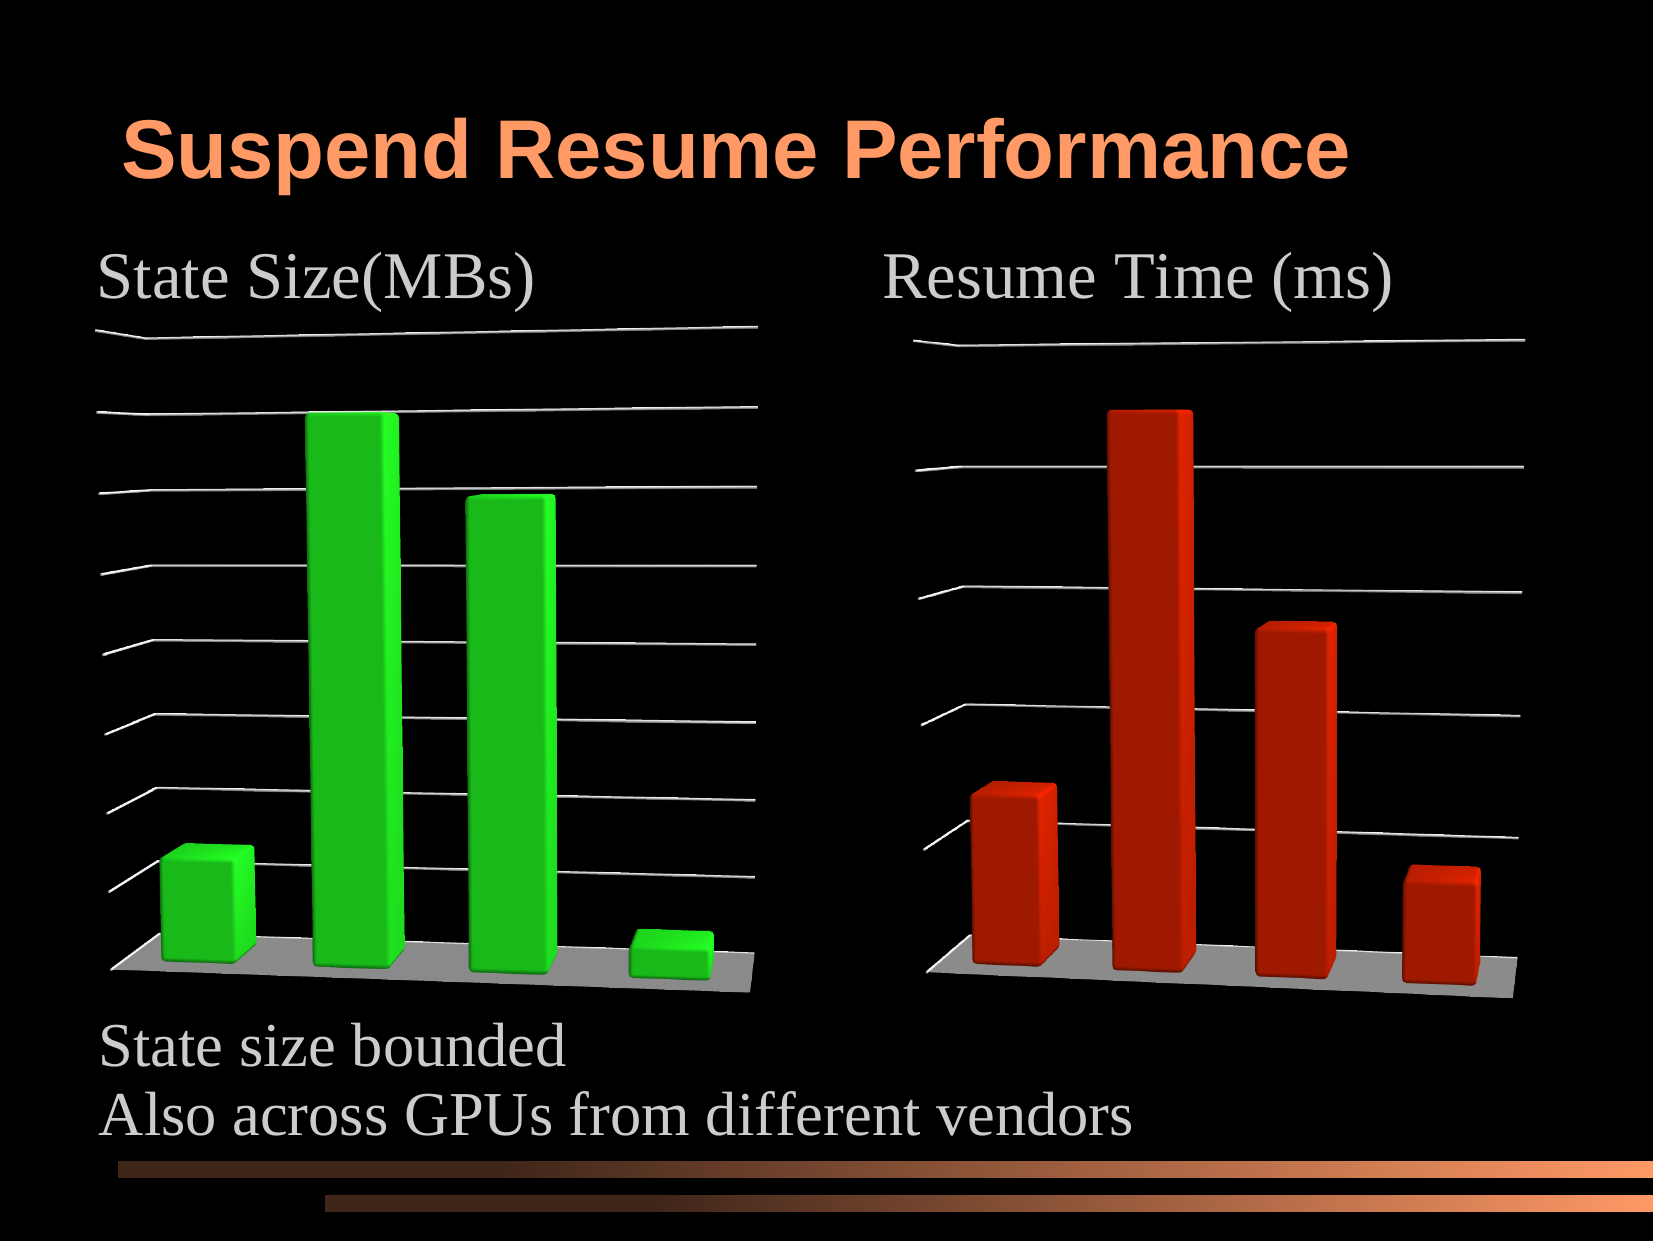

# Suspend Resume Performance
State Size(MBs)					Resume Time (ms)
[unsupported chart]
[unsupported chart]
State size bounded
Also across GPUs from different vendors